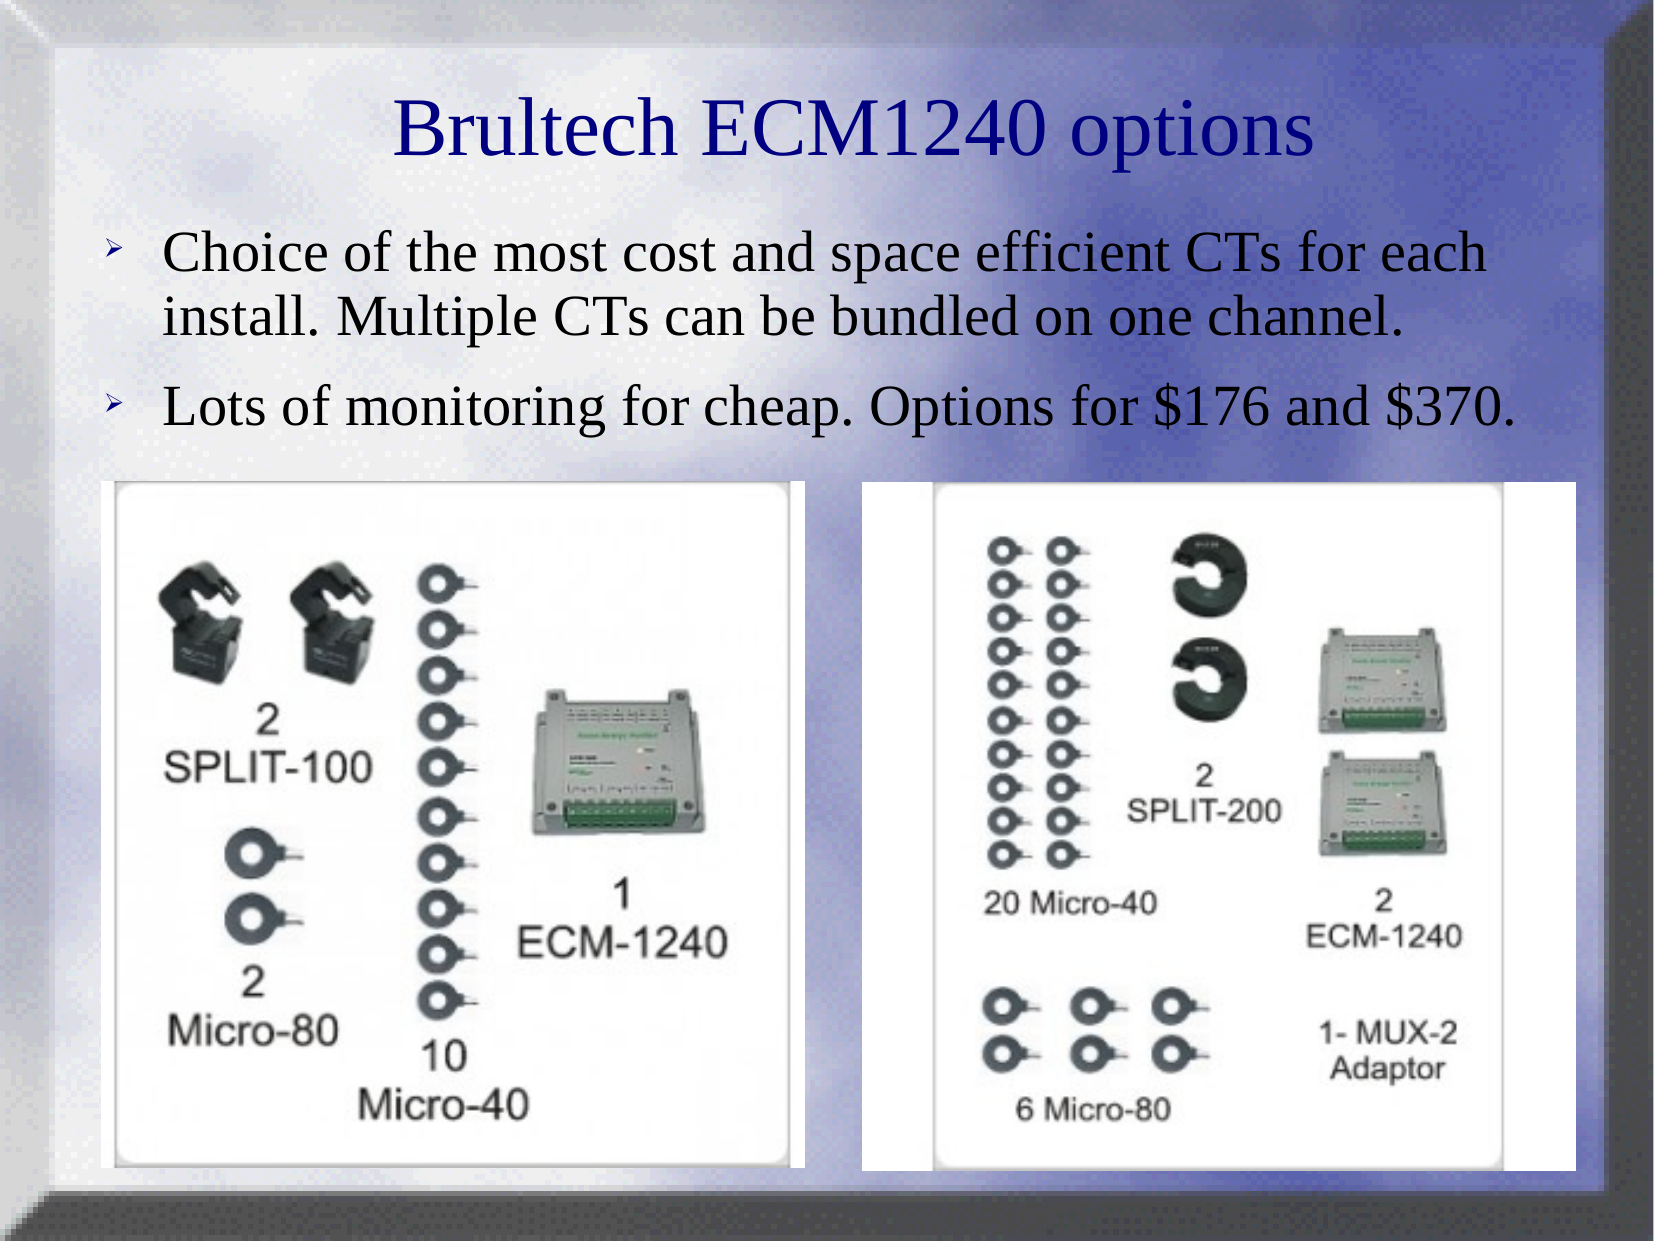

# Brultech ECM1240 options
Choice of the most cost and space efficient CTs for each install. Multiple CTs can be bundled on one channel.
Lots of monitoring for cheap. Options for $176 and $370.